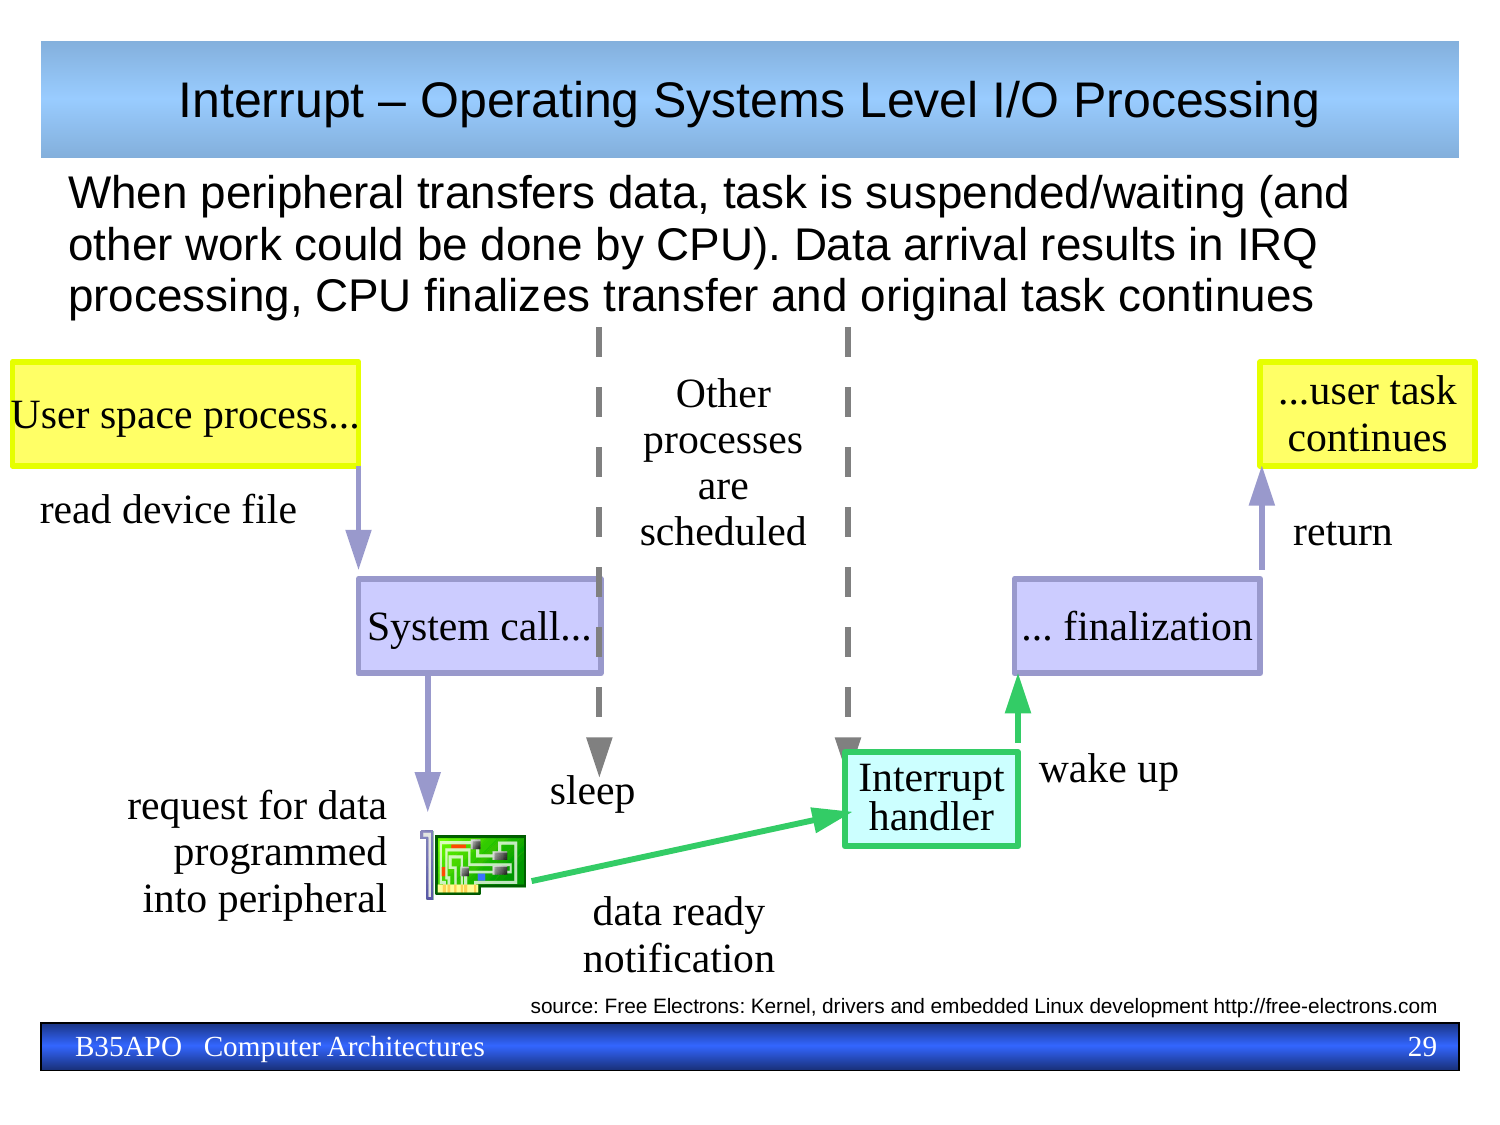

# Interrupt – Operating Systems Level I/O Processing
When peripheral transfers data, task is suspended/waiting (and other work could be done by CPU). Data arrival results in IRQ processing, CPU finalizes transfer and original task continues
User space process...
...user task continues
Other
processes
are
scheduled
read device file
return
System call...
... finalization
wake up
Interrupt
handler
sleep
request for data programmed into peripheral
data ready notification
source: Free Electrons: Kernel, drivers and embedded Linux development http://free-electrons.com
B35APO Computer Architectures
29